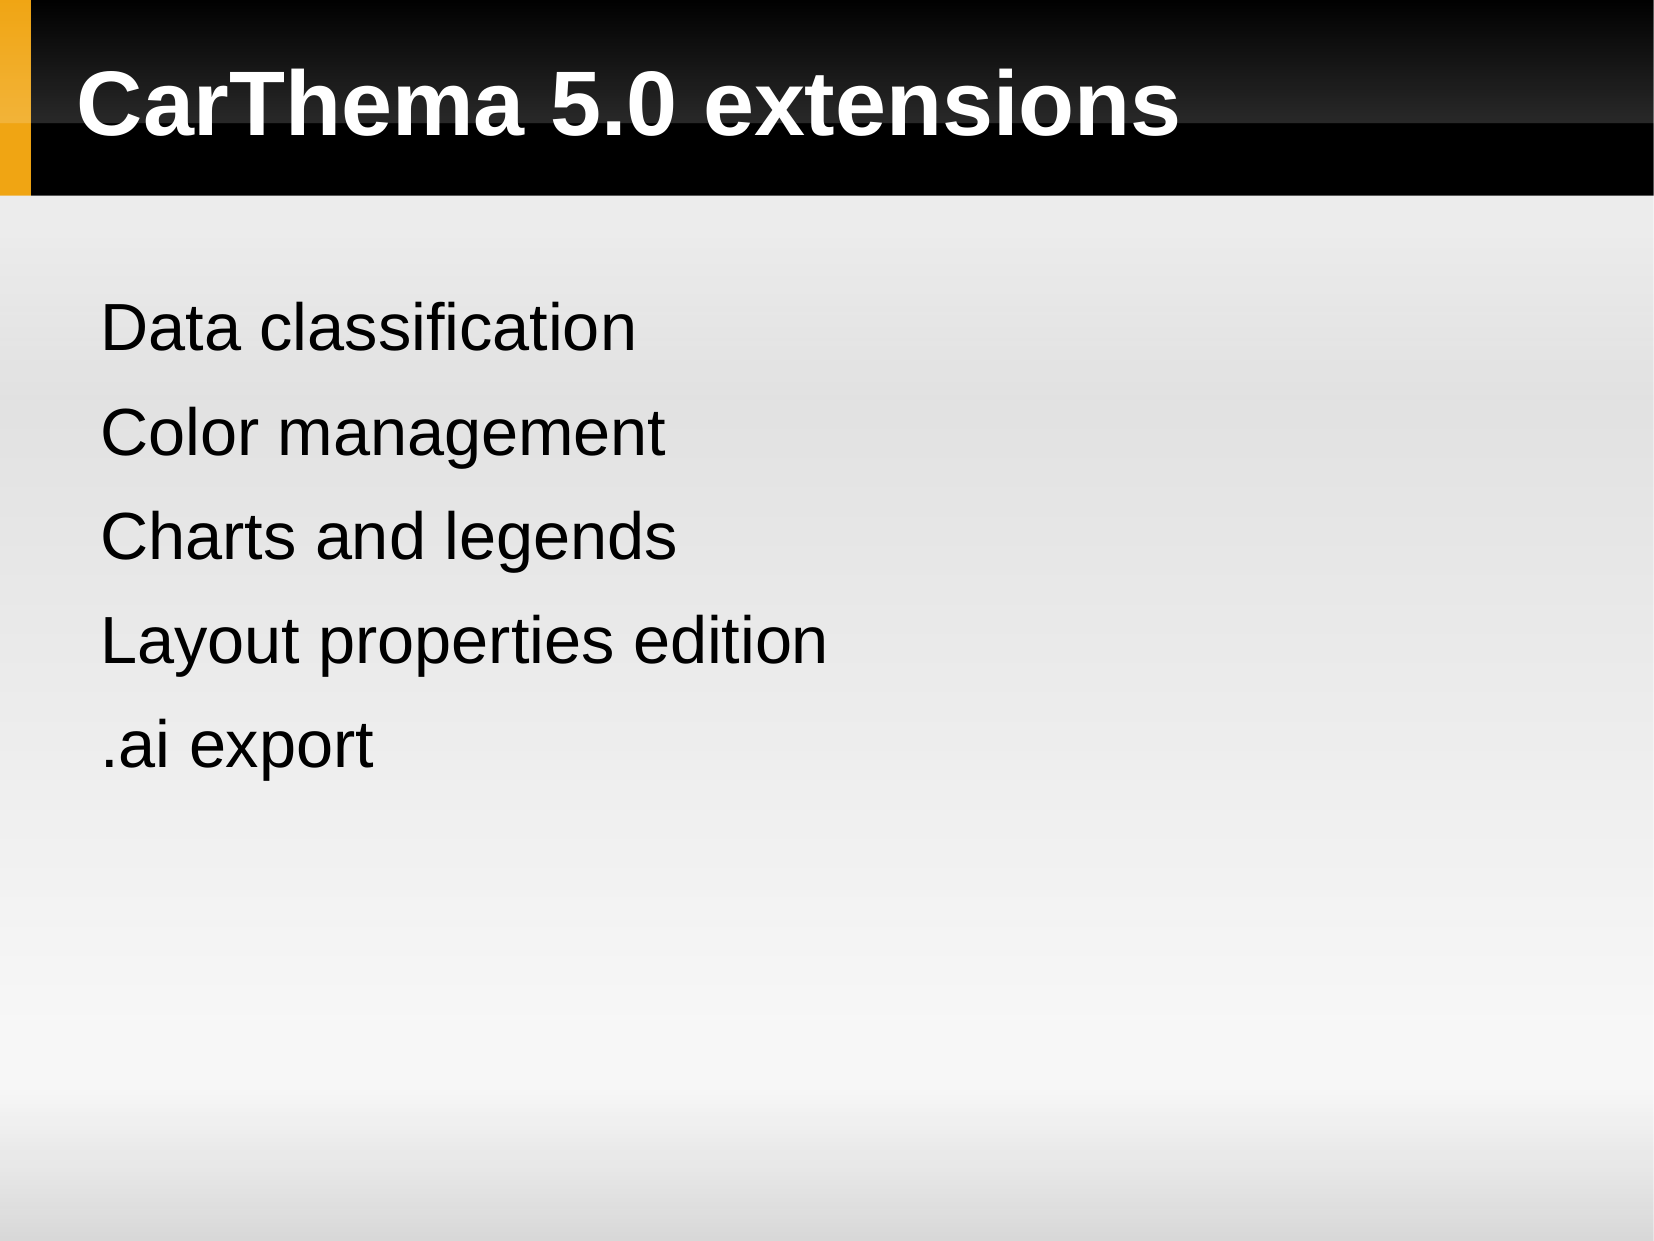

# CarThema 5.0 extensions
Data classification
Color management
Charts and legends
Layout properties edition
.ai export